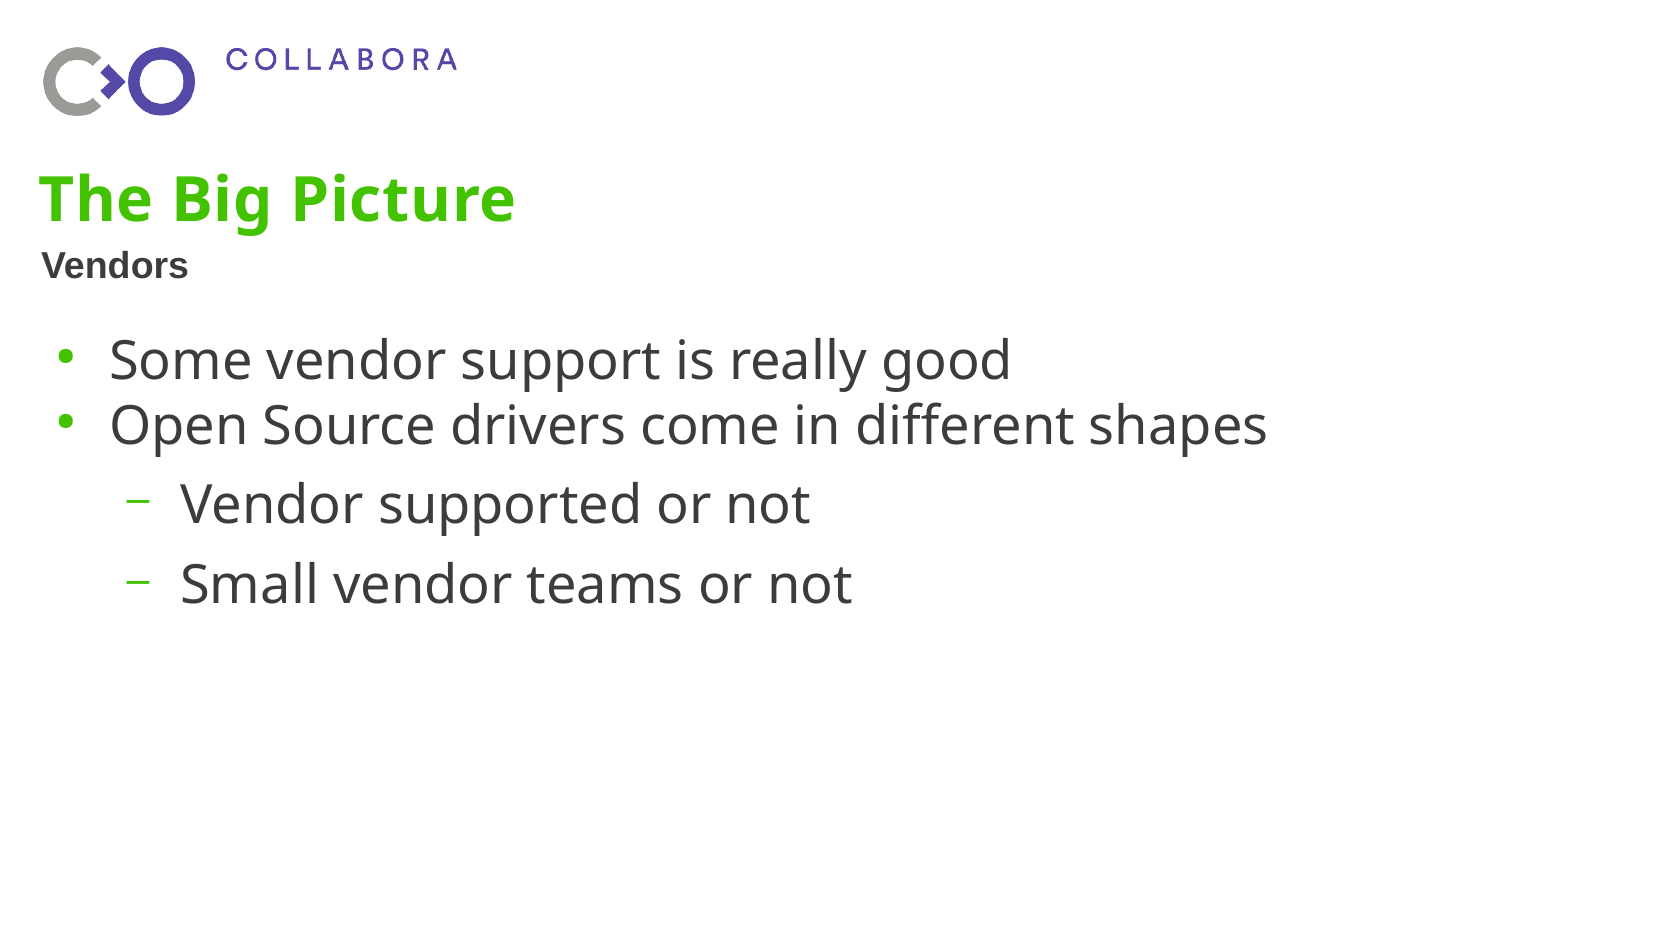

# The Big Picture
Vendors
Some vendor support is really good
Open Source drivers come in different shapes
Vendor supported or not
Small vendor teams or not